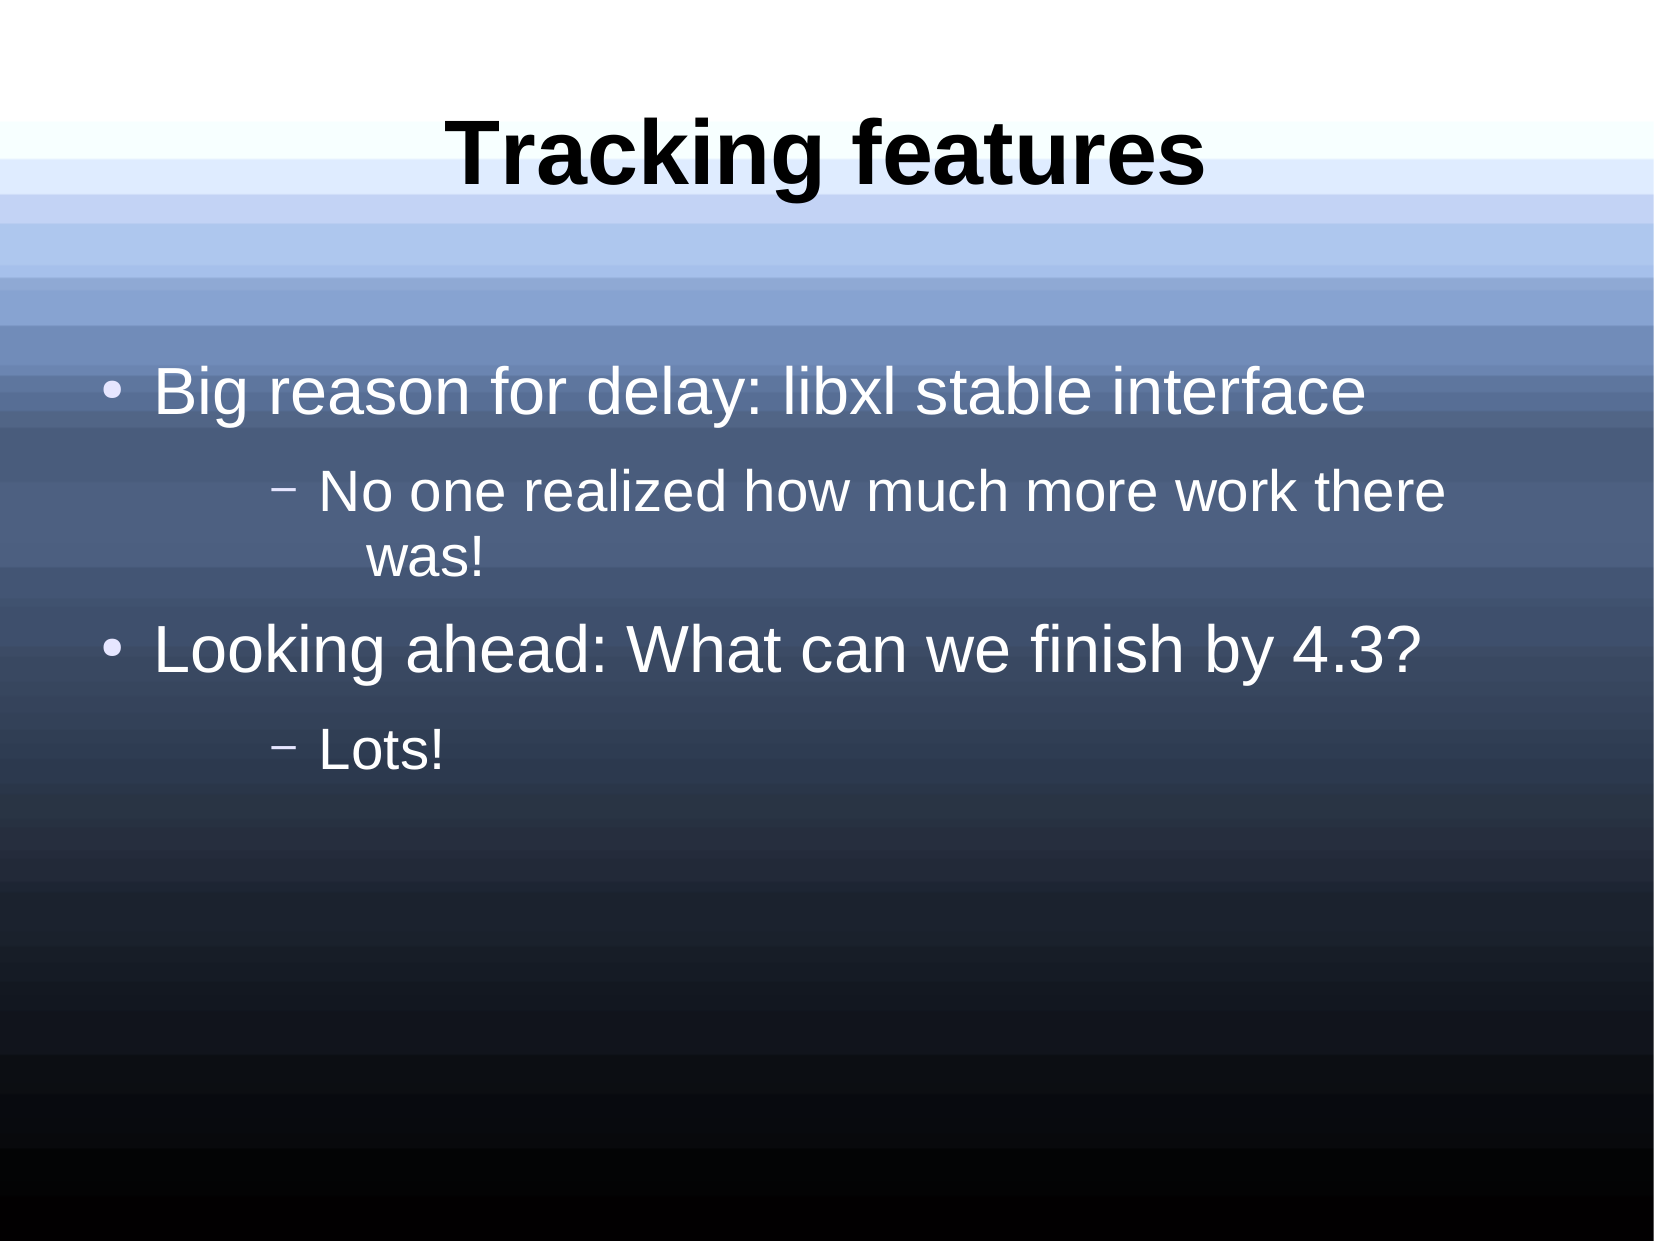

# Tracking features
Big reason for delay: libxl stable interface
No one realized how much more work there was!
Looking ahead: What can we finish by 4.3?
Lots!